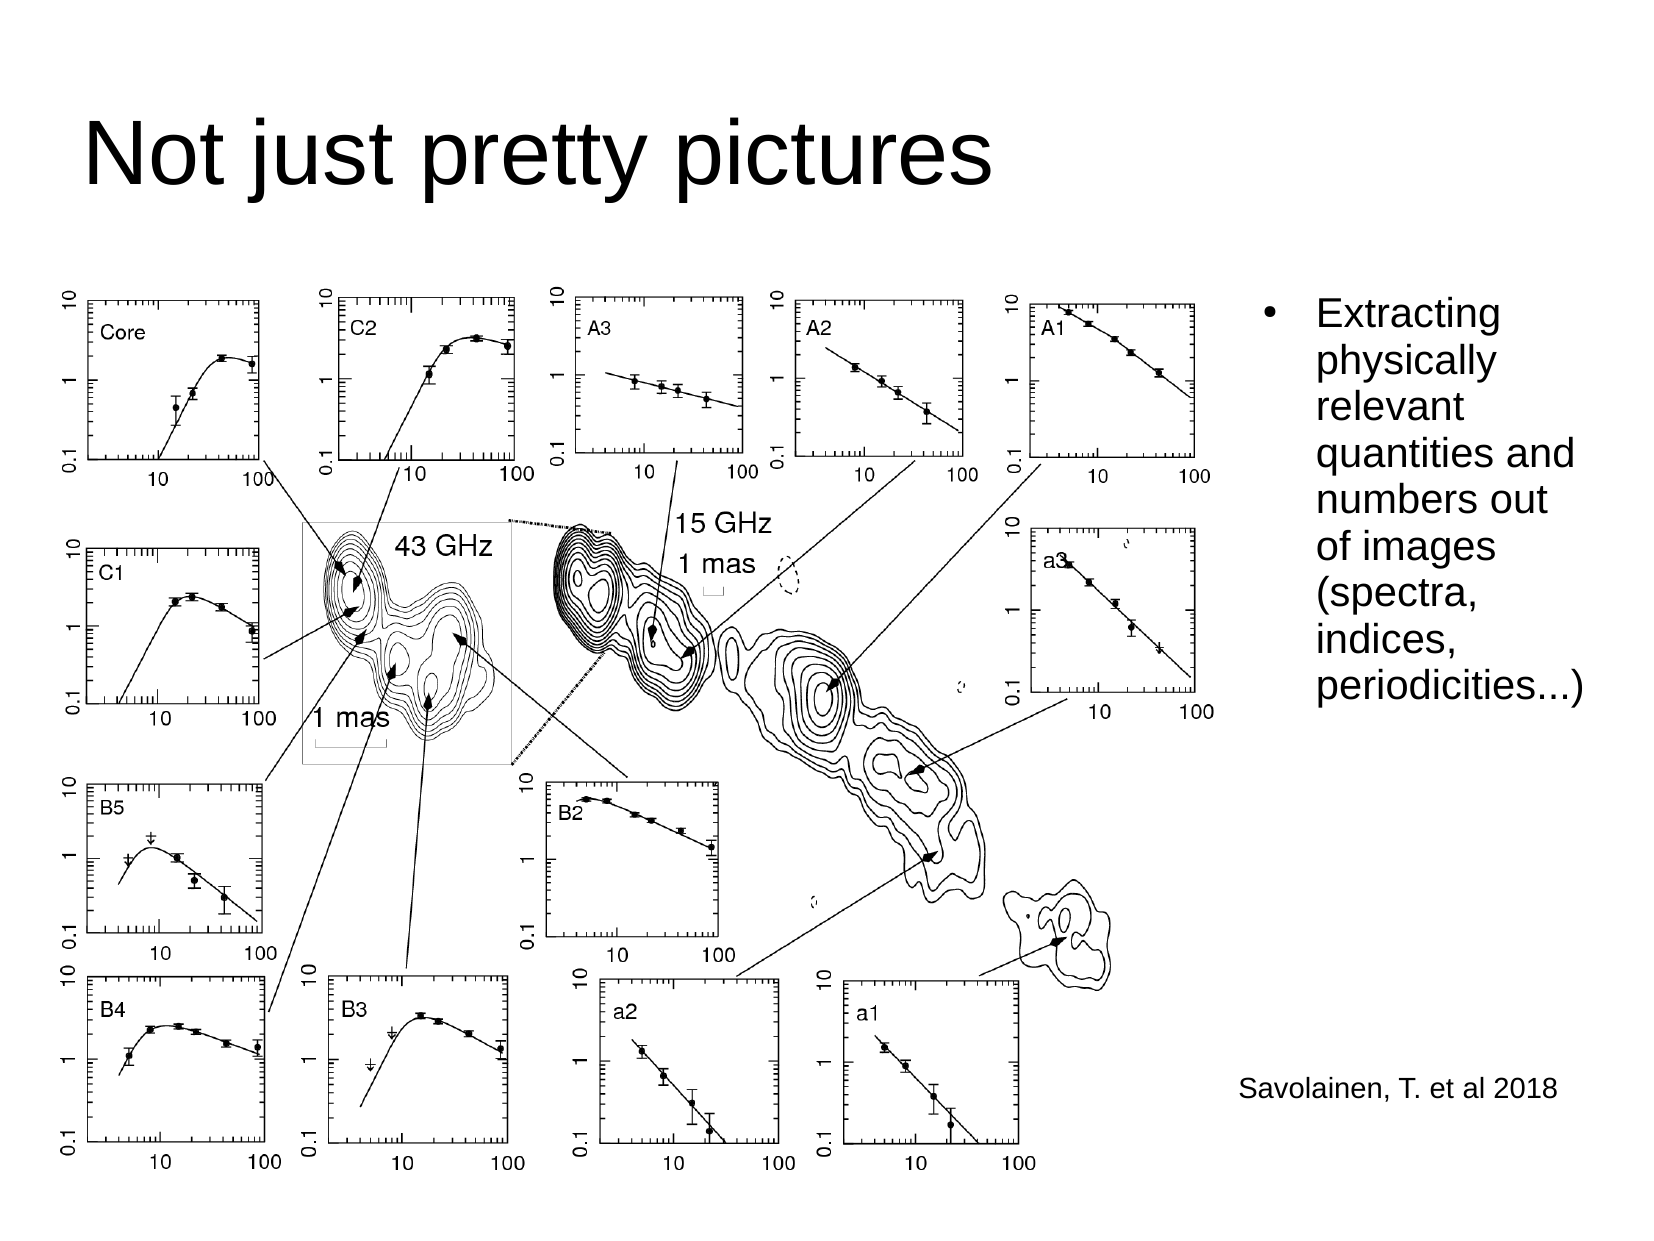

# Not just pretty pictures
Extracting physically relevant quantities and numbers out of images (spectra, indices, periodicities...)
 Savolainen, T. et al 2018